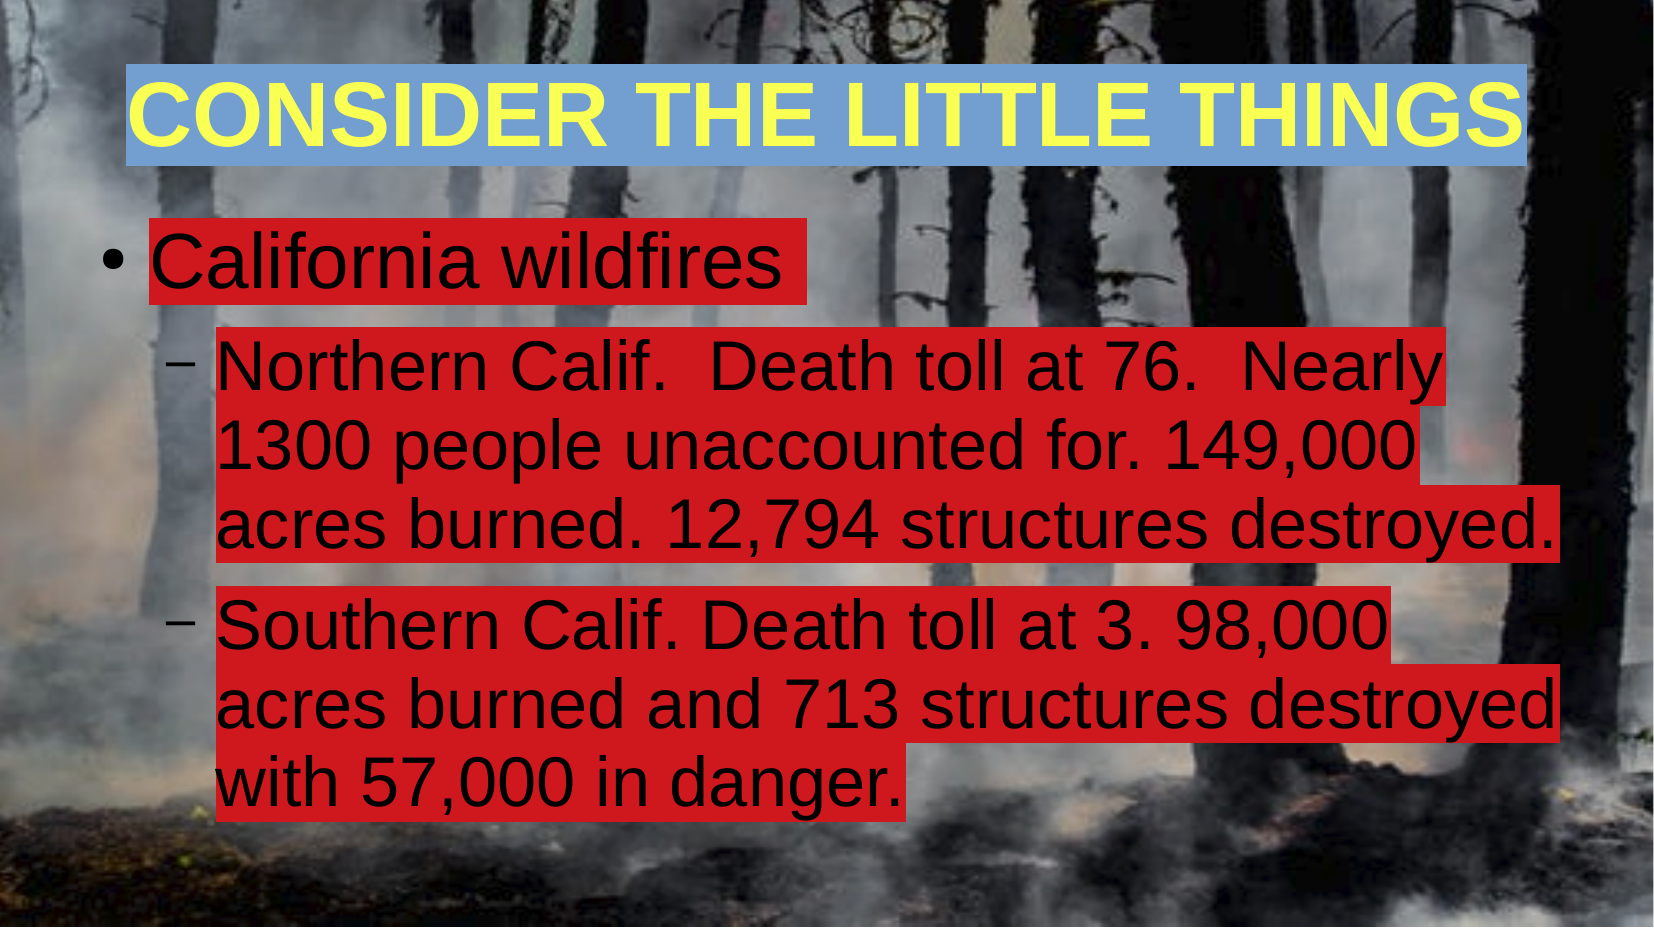

# CONSIDER THE LITTLE THINGS
California wildfires
Northern Calif. Death toll at 76. Nearly 1300 people unaccounted for. 149,000 acres burned. 12,794 structures destroyed.
Southern Calif. Death toll at 3. 98,000 acres burned and 713 structures destroyed with 57,000 in danger.